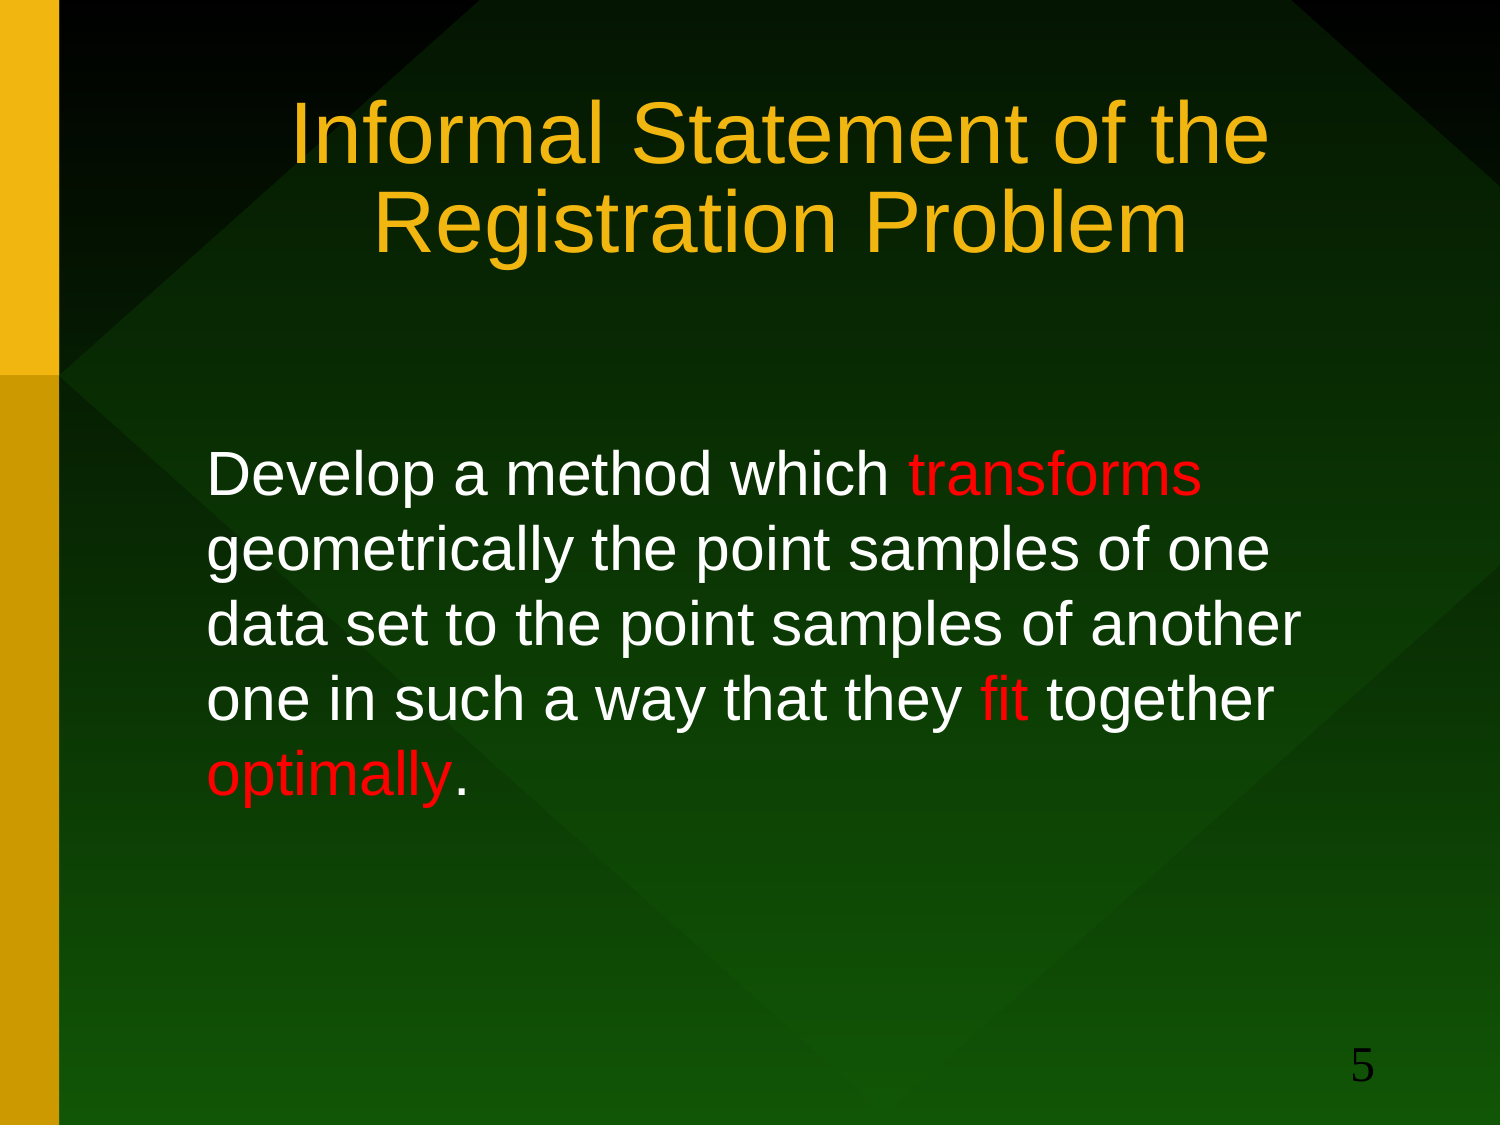

# Informal Statement of the Registration Problem
Develop a method which transforms geometrically the point samples of one data set to the point samples of another one in such a way that they fit together optimally.
5